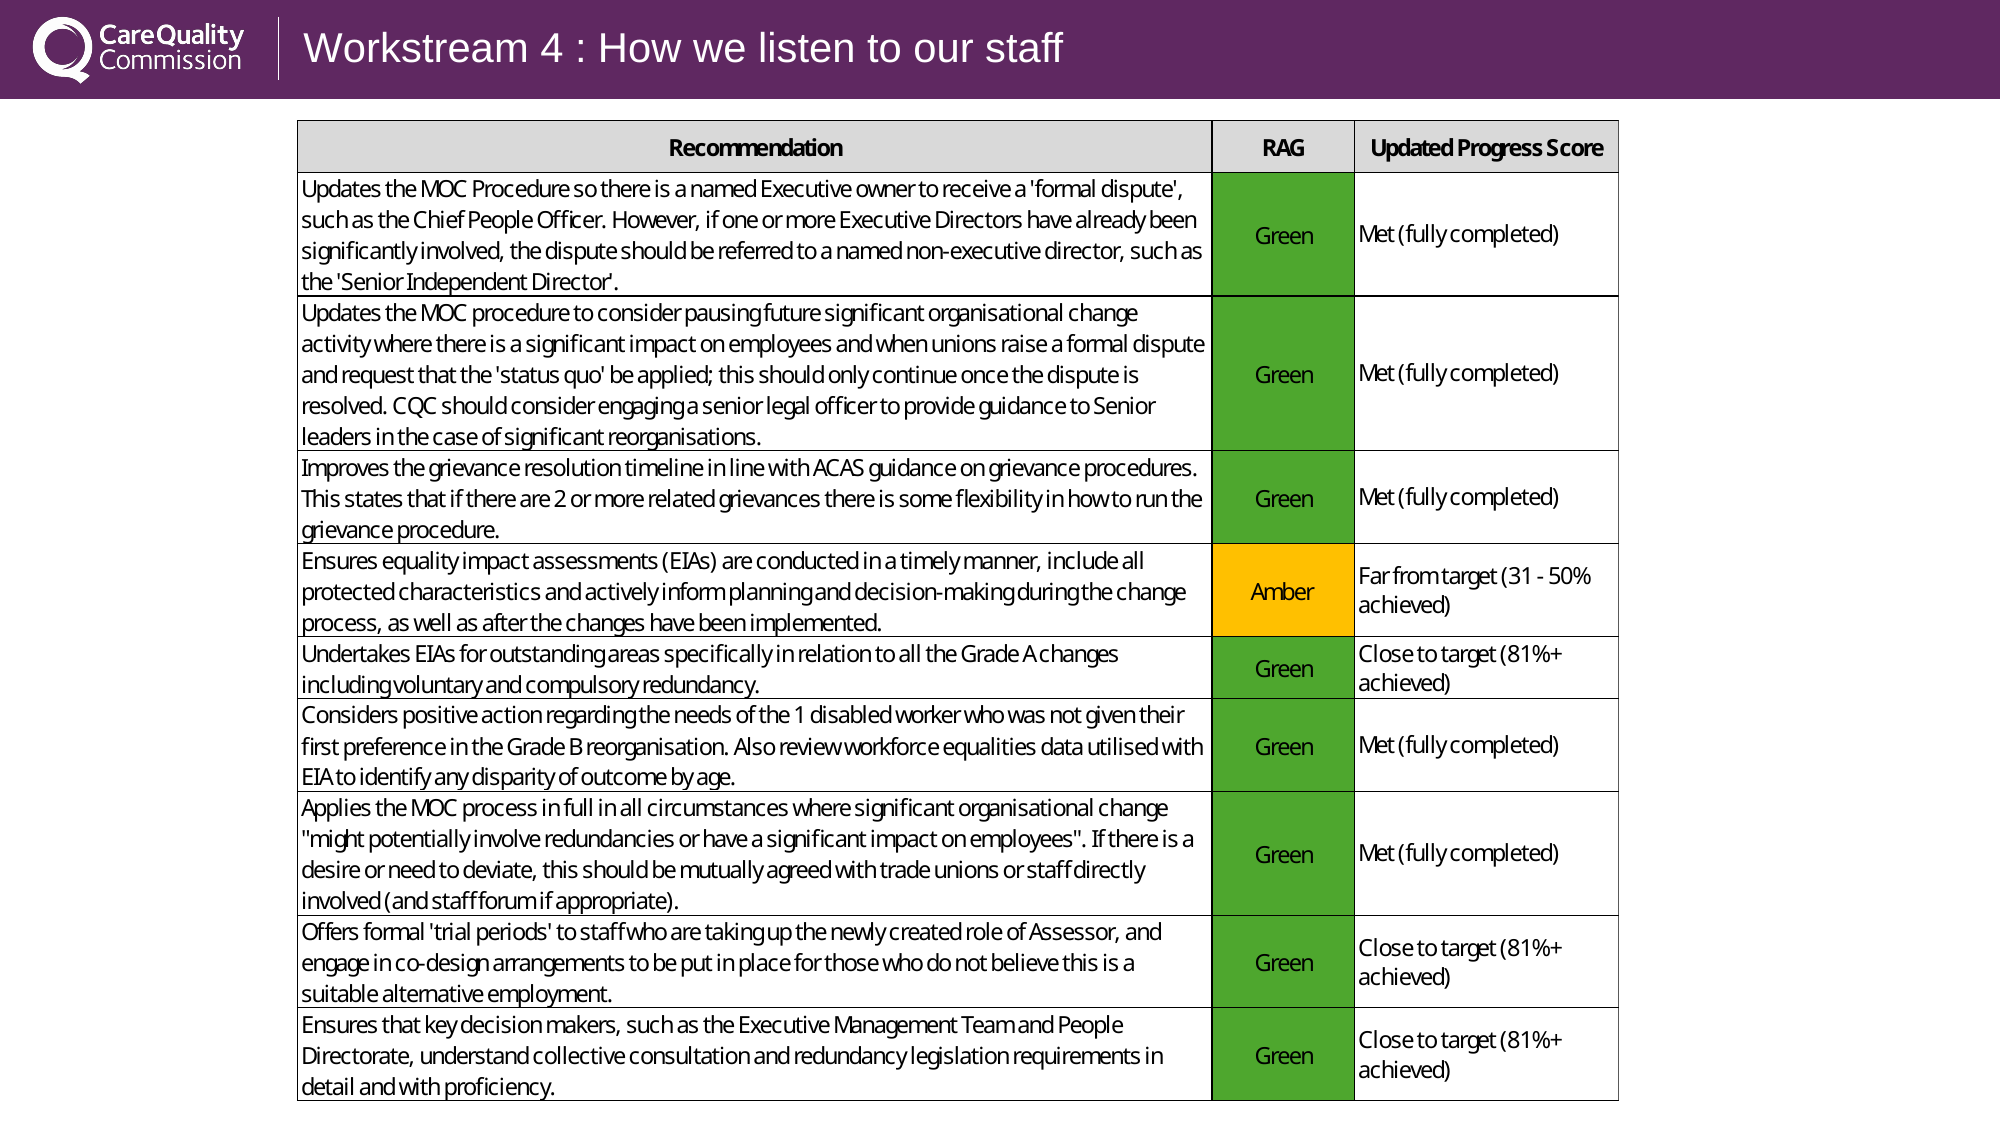

Workstream 4 : How we listen to our staff